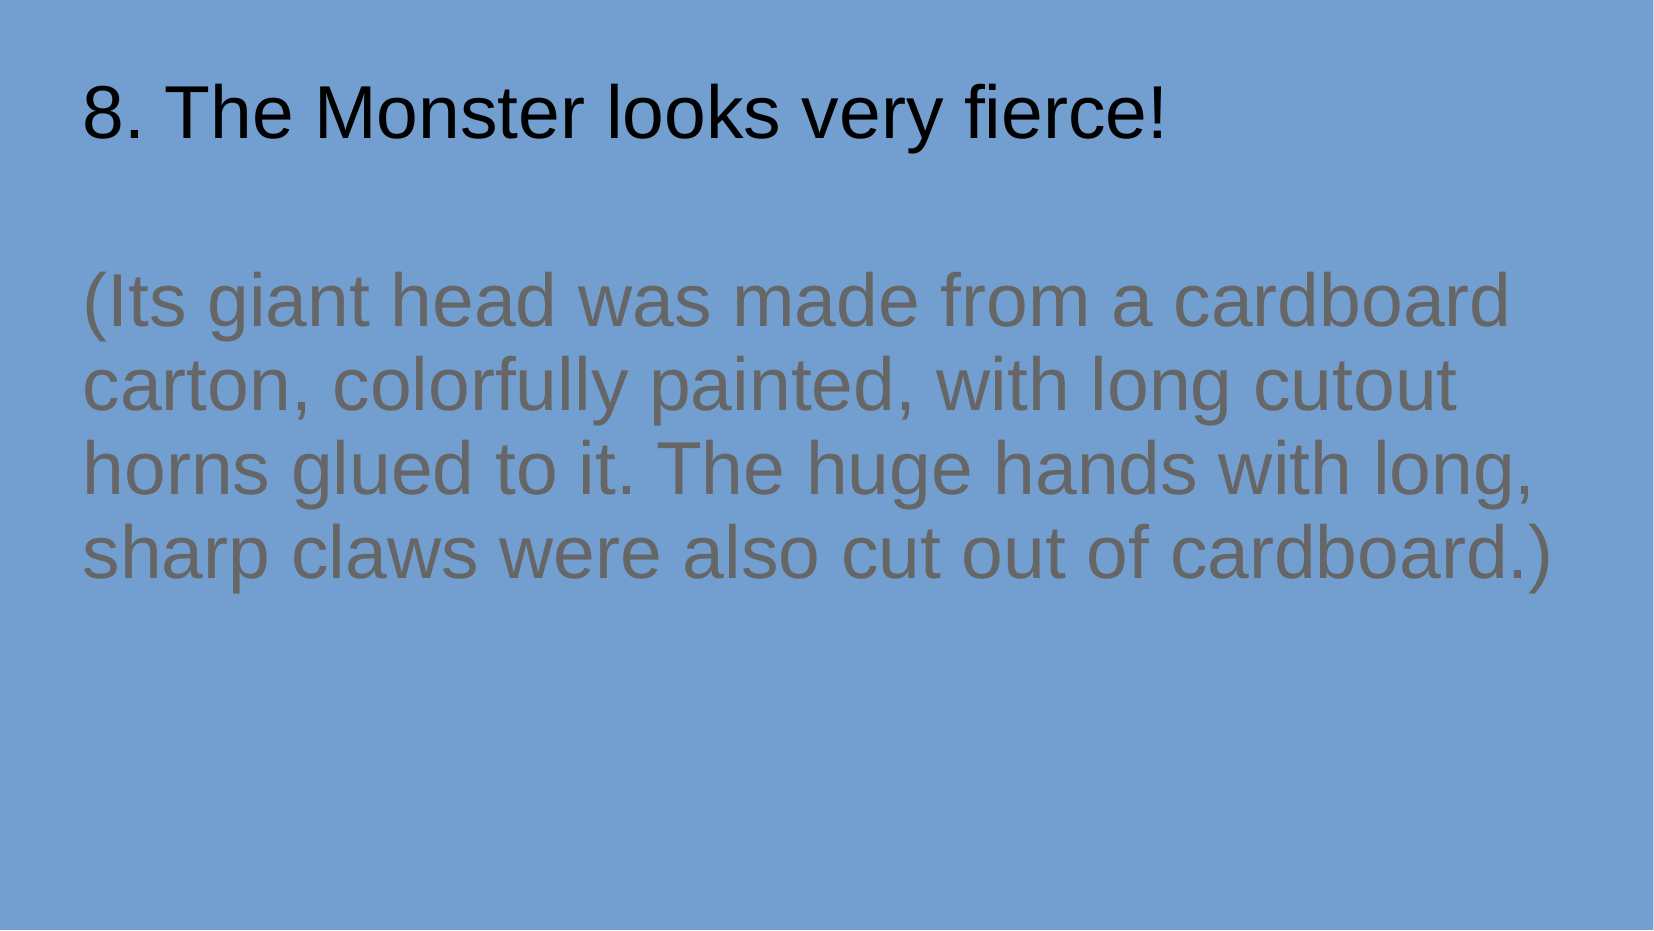

# 8. The Monster looks very fierce!
(Its giant head was made from a cardboard carton, colorfully painted, with long cutout horns glued to it. The huge hands with long, sharp claws were also cut out of cardboard.)